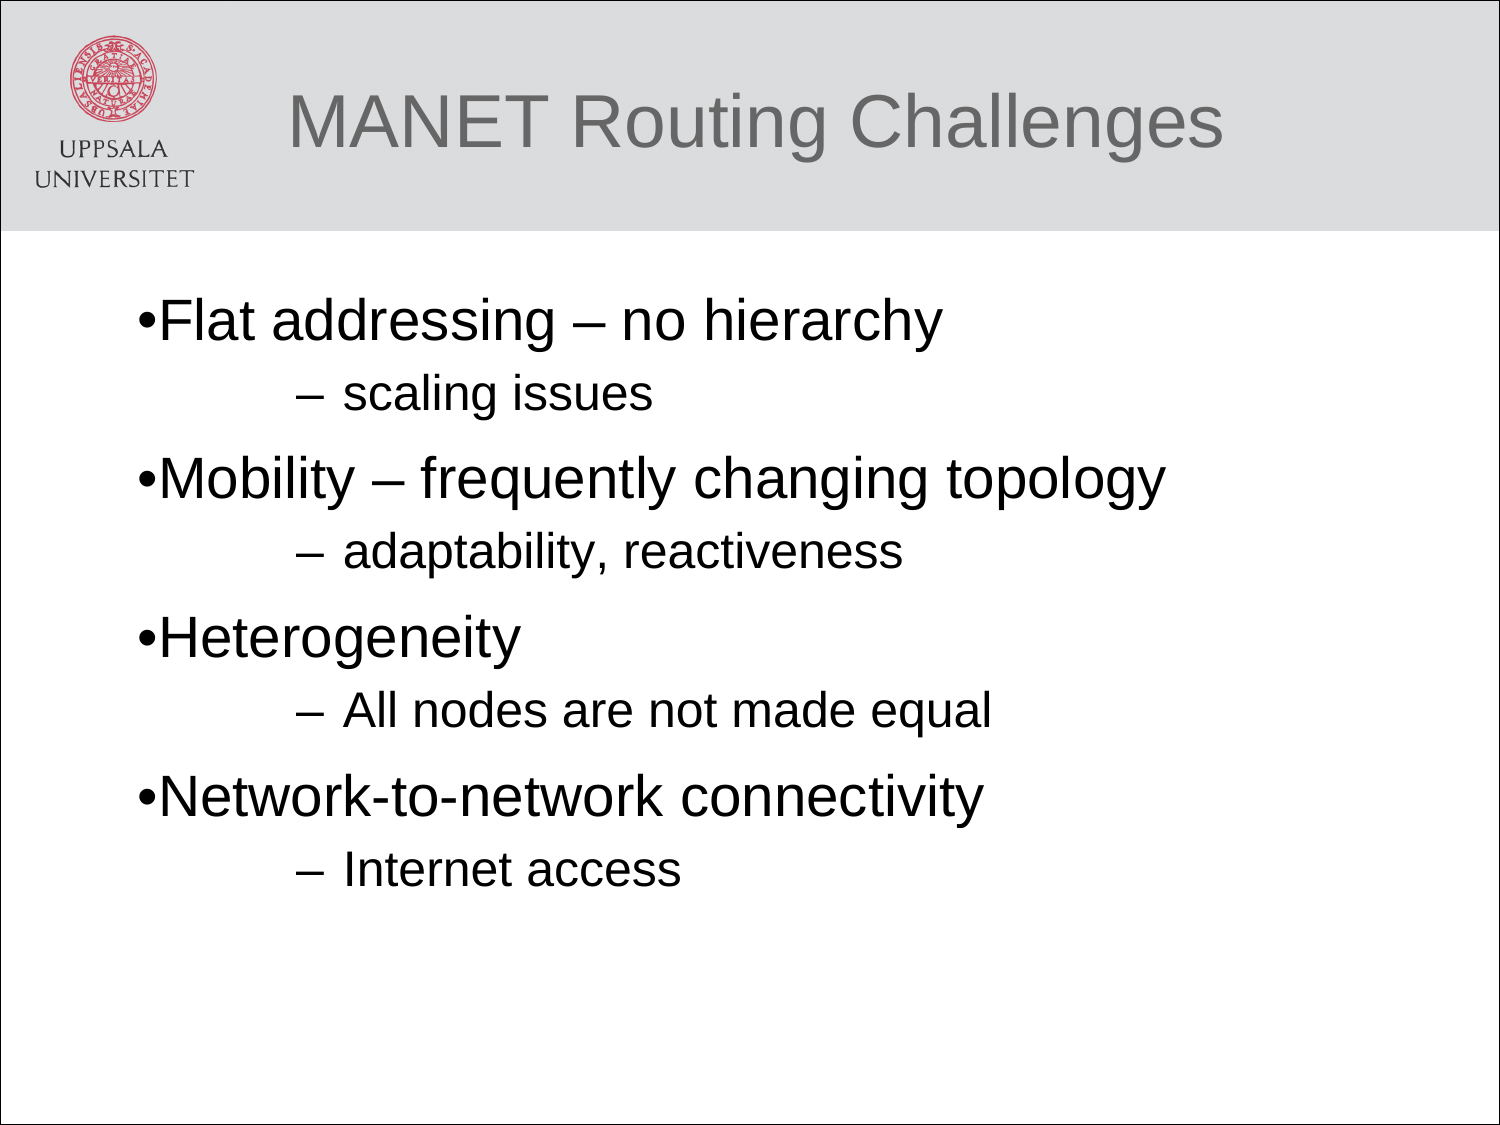

# MANET Routing Challenges
Flat addressing – no hierarchy
scaling issues
Mobility – frequently changing topology
adaptability, reactiveness
Heterogeneity
All nodes are not made equal
Network-to-network connectivity
Internet access